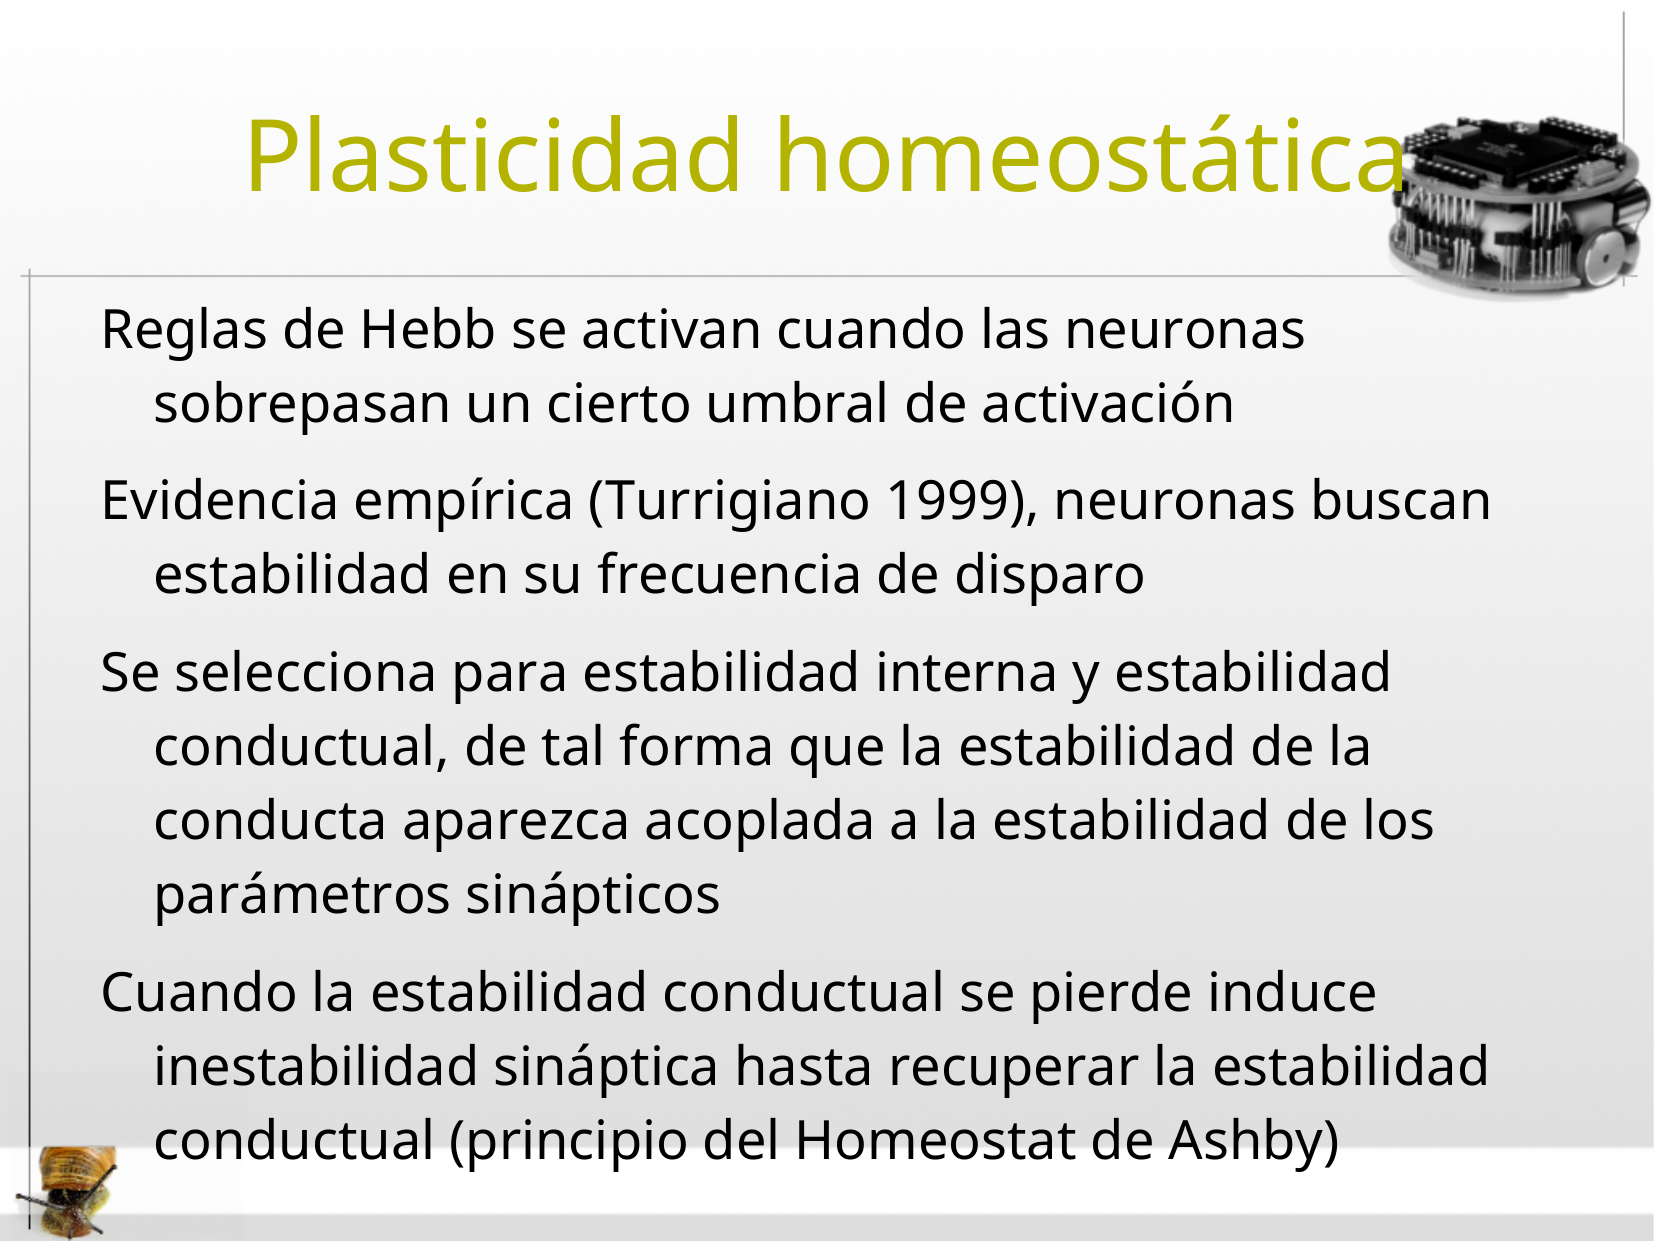

# Plasticidad homeostática
Reglas de Hebb se activan cuando las neuronas sobrepasan un cierto umbral de activación
Evidencia empírica (Turrigiano 1999), neuronas buscan estabilidad en su frecuencia de disparo
Se selecciona para estabilidad interna y estabilidad conductual, de tal forma que la estabilidad de la conducta aparezca acoplada a la estabilidad de los parámetros sinápticos
Cuando la estabilidad conductual se pierde induce inestabilidad sináptica hasta recuperar la estabilidad conductual (principio del Homeostat de Ashby)